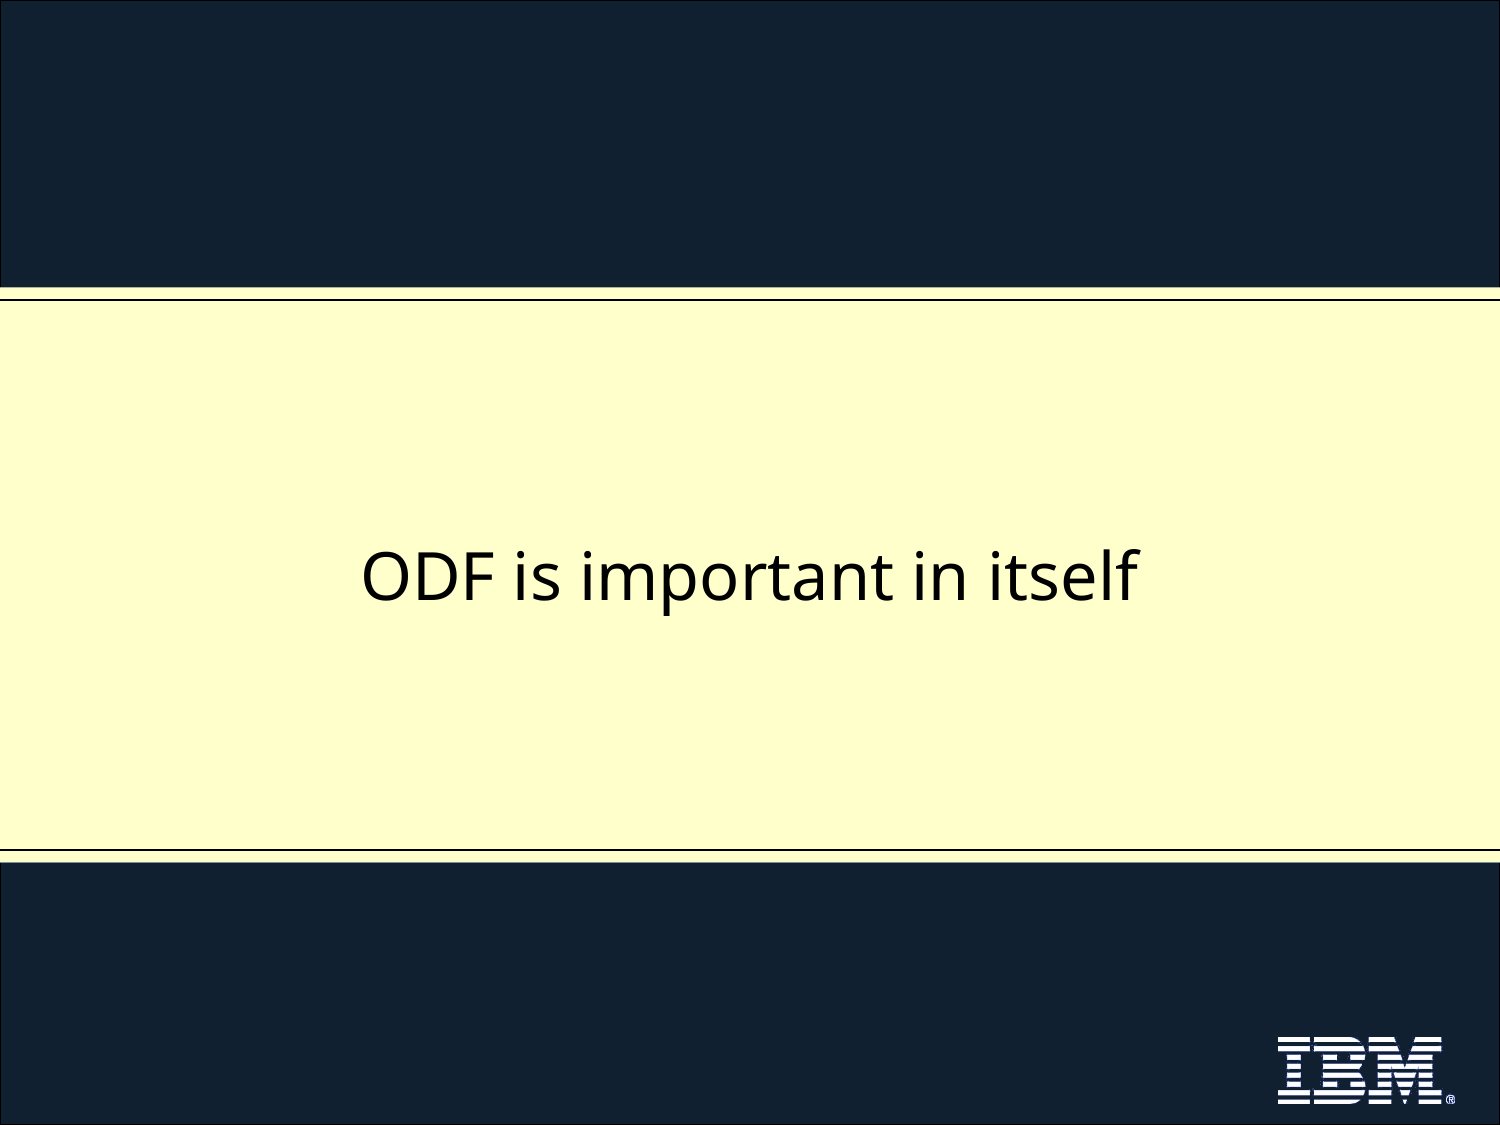

ODF is important in itself
# Characteristics of “open”